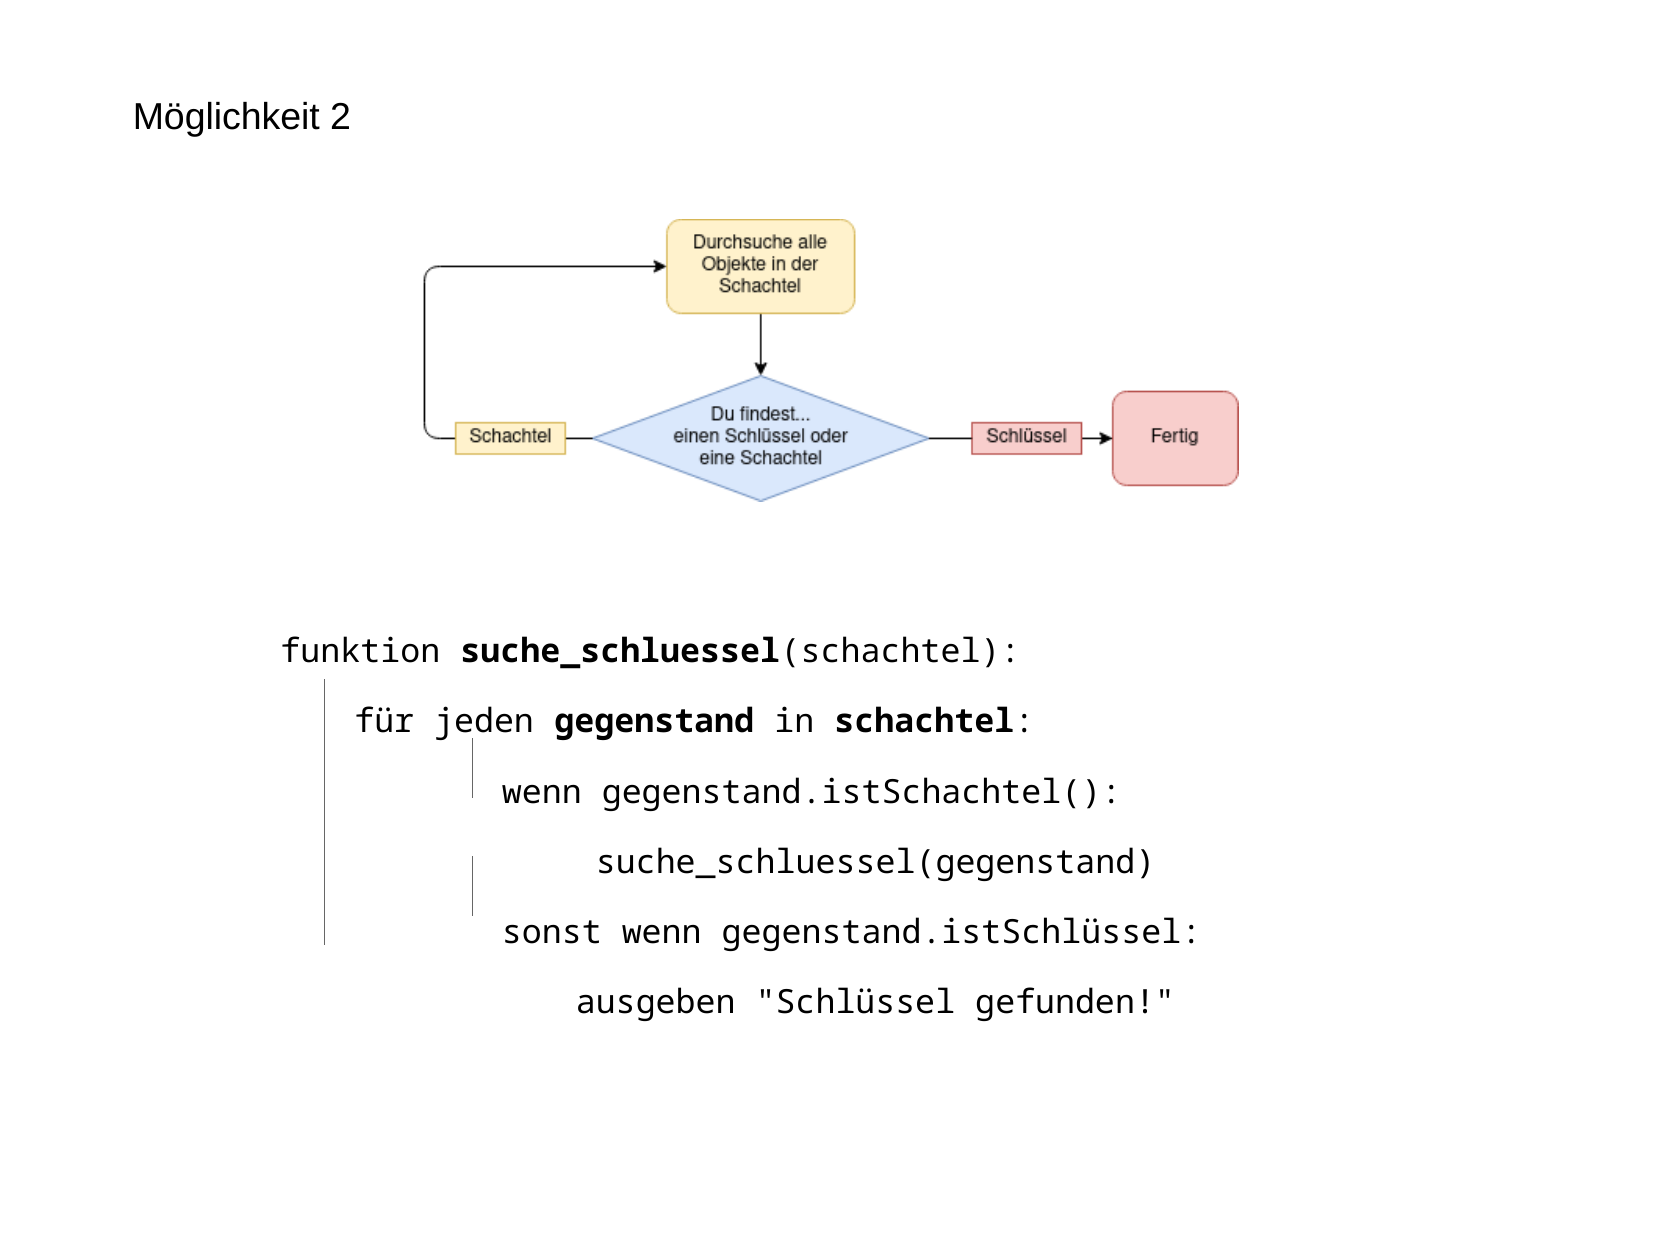

Möglichkeit 2
funktion suche_schluessel(schachtel):
	für jeden gegenstand in schachtel:
			wenn gegenstand.istSchachtel():
				 suche_schluessel(gegenstand)
			sonst wenn gegenstand.istSchlüssel:
				ausgeben "Schlüssel gefunden!"